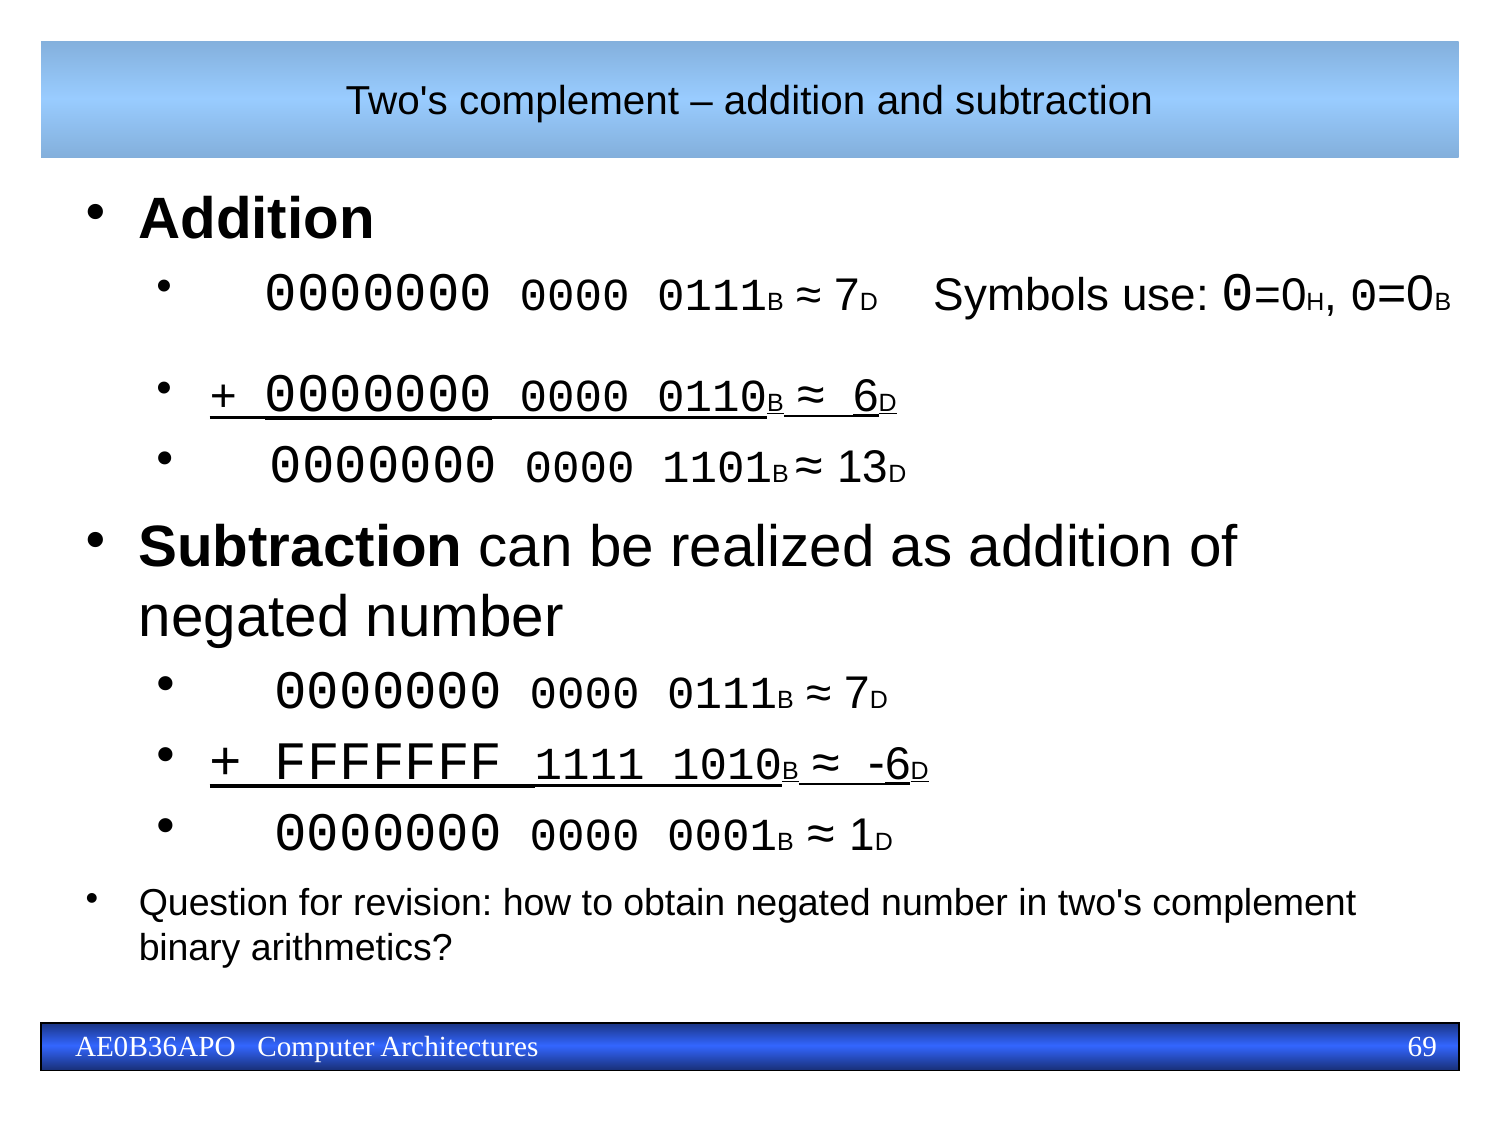

# Two's complement – addition and subtraction
Addition
 0000000 0000 0111B ≈ 7D Symbols use: 0=0H, 0=0B
+ 0000000 0000 0110B ≈ 6D
 0000000 0000 1101B ≈ 13D
Subtraction can be realized as addition of negated number
 0000000 0000 0111B ≈ 7D
+ FFFFFFF 1111 1010B ≈ -6D
 0000000 0000 0001B ≈ 1D
Question for revision: how to obtain negated number in two's complement binary arithmetics?
AE0B36APO Computer Architectures